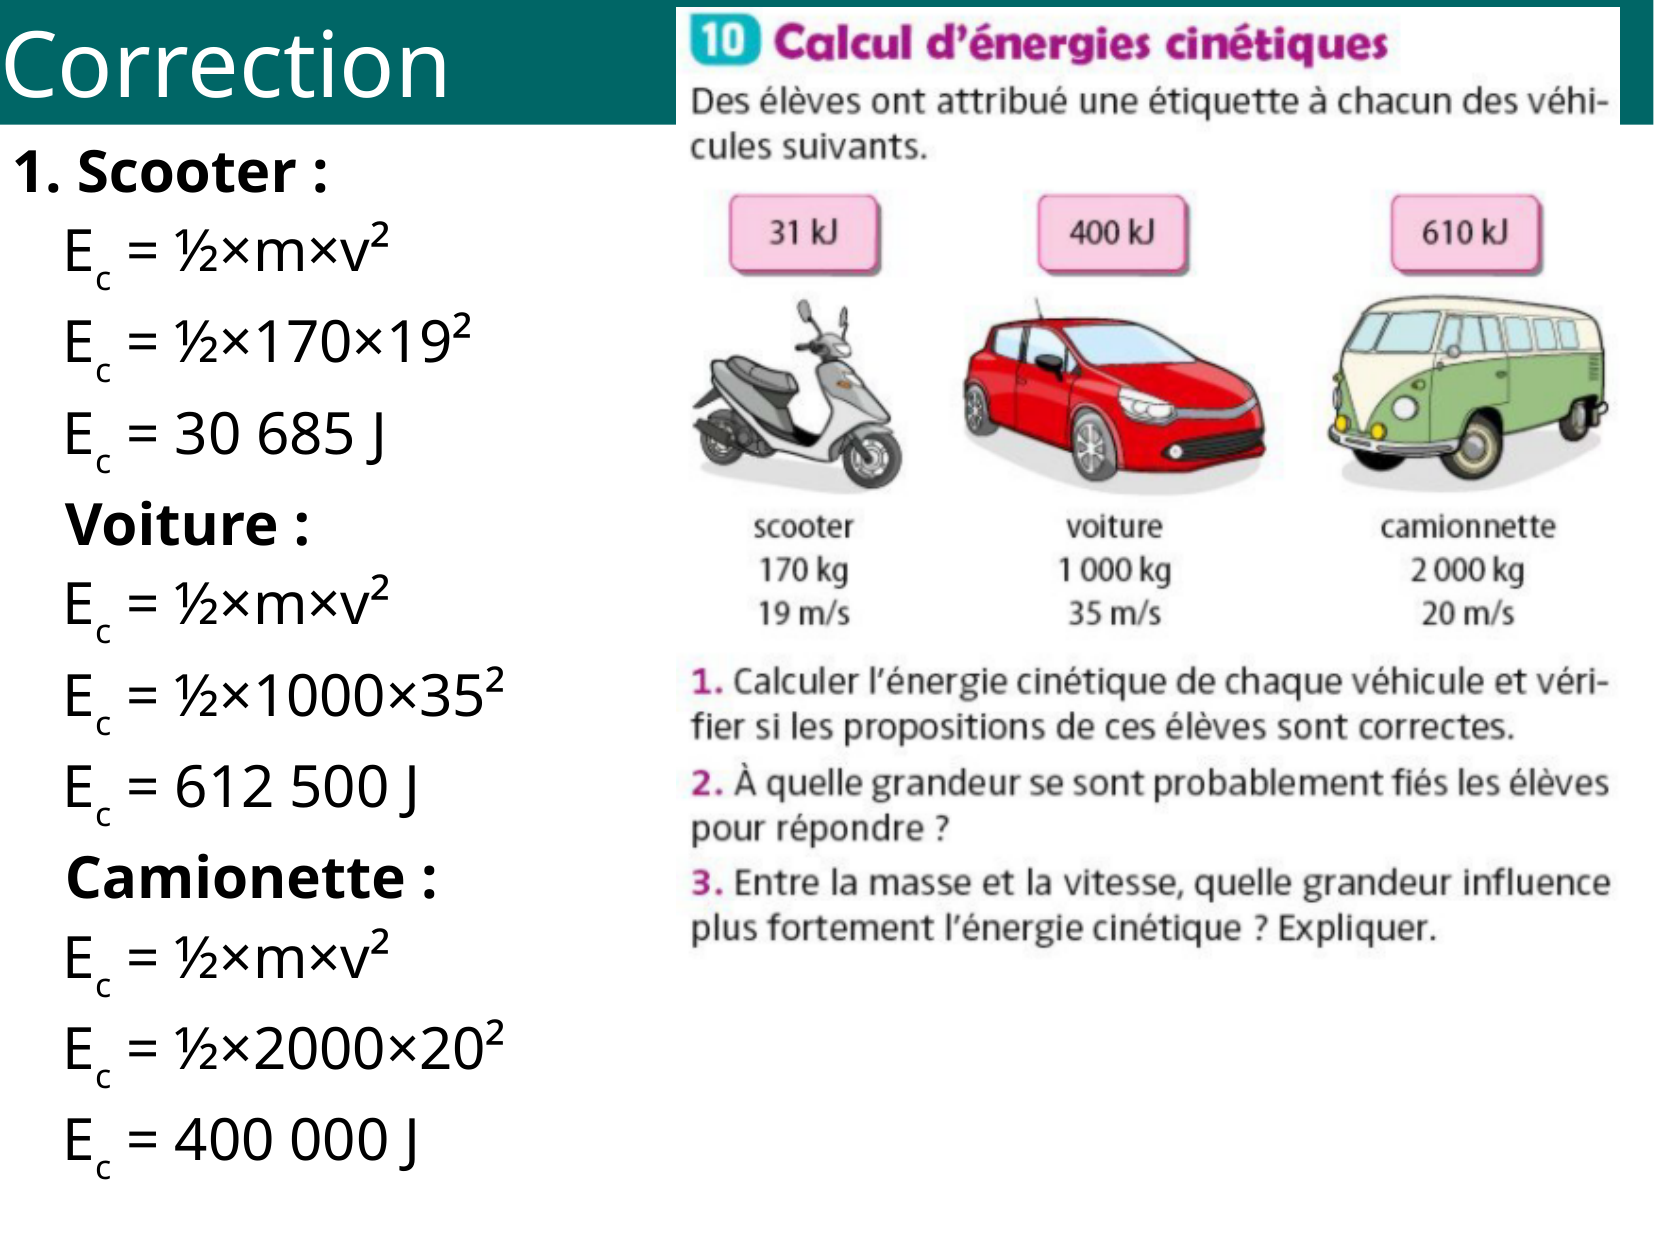

# Correction
1. Scooter :
Ec = ½×m×v²
Ec = ½×170×19²
Ec = 30 685 J
Voiture :
Ec = ½×m×v²
Ec = ½×1000×35²
Ec = 612 500 J
Camionette :
Ec = ½×m×v²
Ec = ½×2000×20²
Ec = 400 000 J